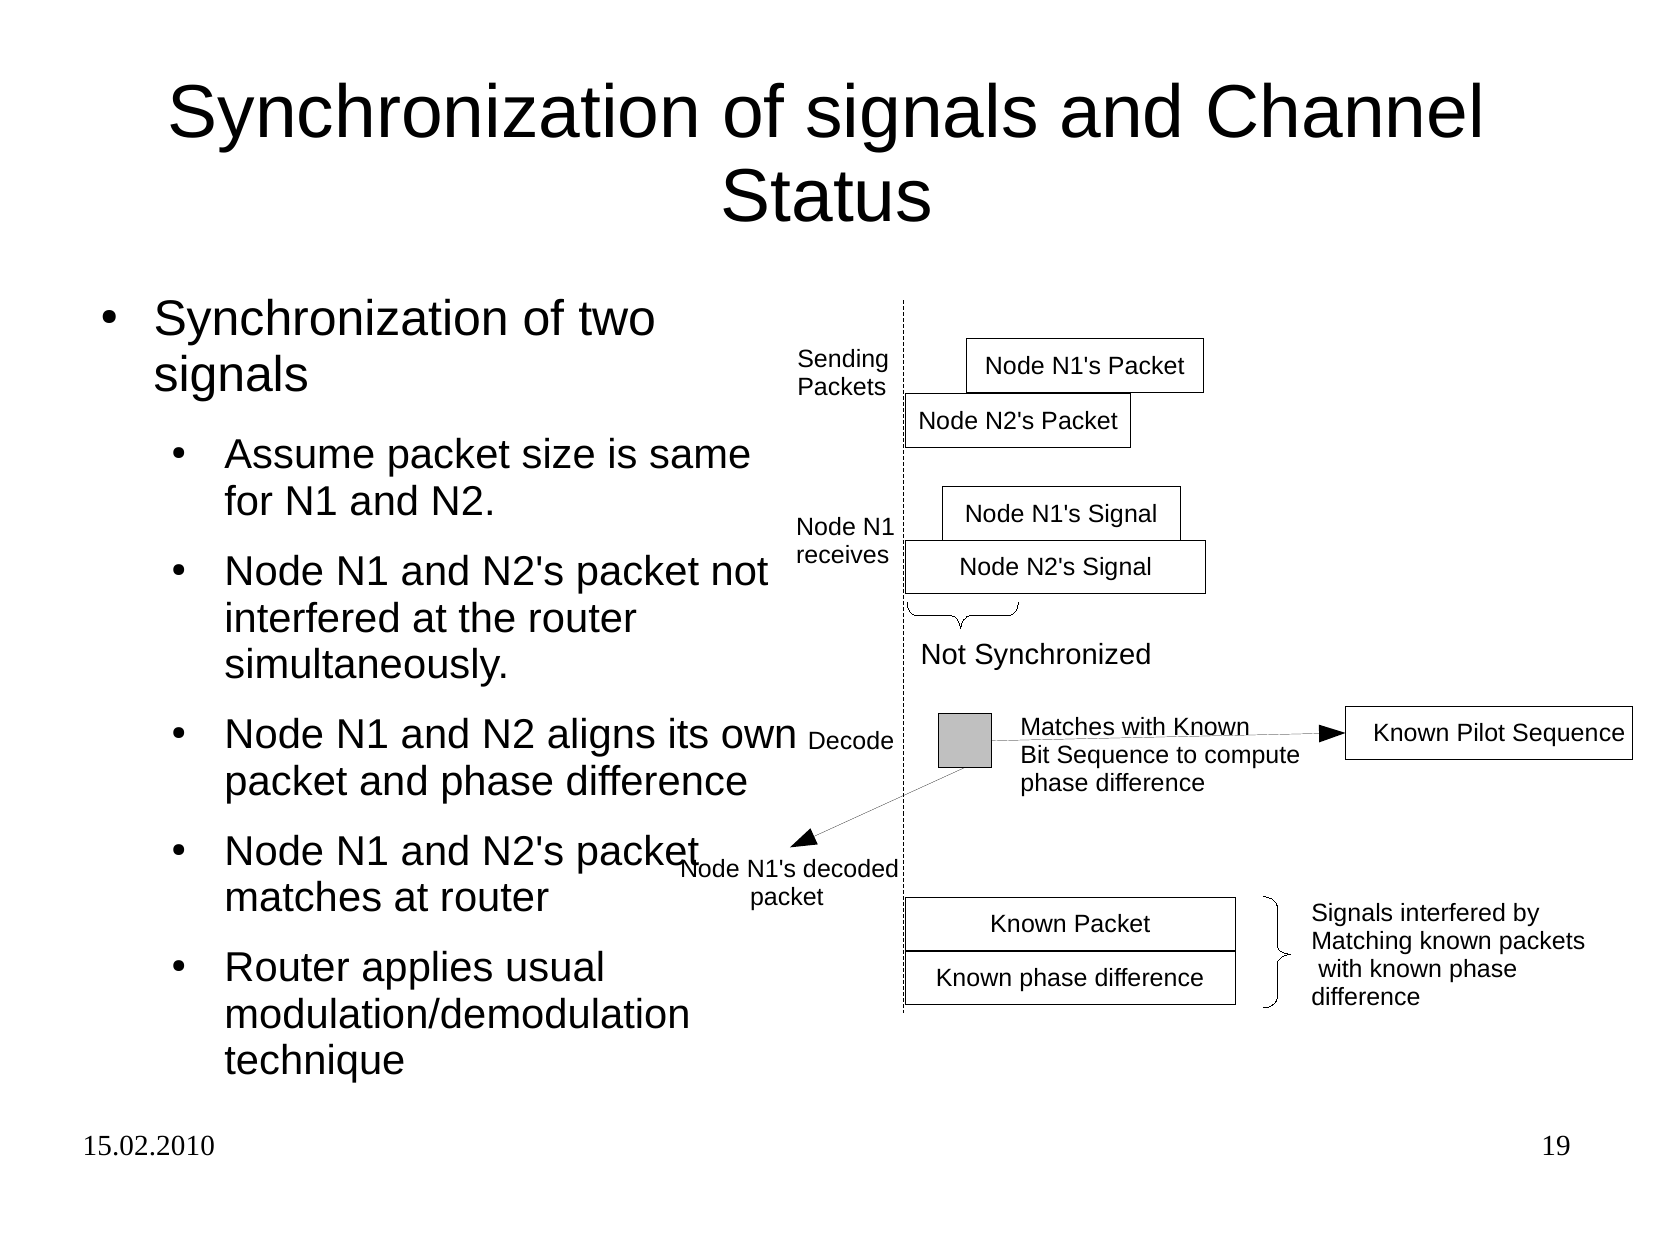

# Synchronization of signals and Channel Status
Synchronization of two signals
Assume packet size is same for N1 and N2.
Node N1 and N2's packet not interfered at the router simultaneously.
Node N1 and N2 aligns its own packet and phase difference
Node N1 and N2's packet matches at router
Router applies usual modulation/demodulation technique
Sending
Packets
Node N1's Packet
Node N2's Packet
Node N1's Signal
Node N1
receives
Node N2's Signal
Not Synchronized
Matches with Known
Bit Sequence to compute
phase difference
 Known Pilot Sequence
Decode
Node N1's decoded
 packet
Signals interfered by
Matching known packets
 with known phase
difference
Known Packet
Known phase difference
15.02.2010
19